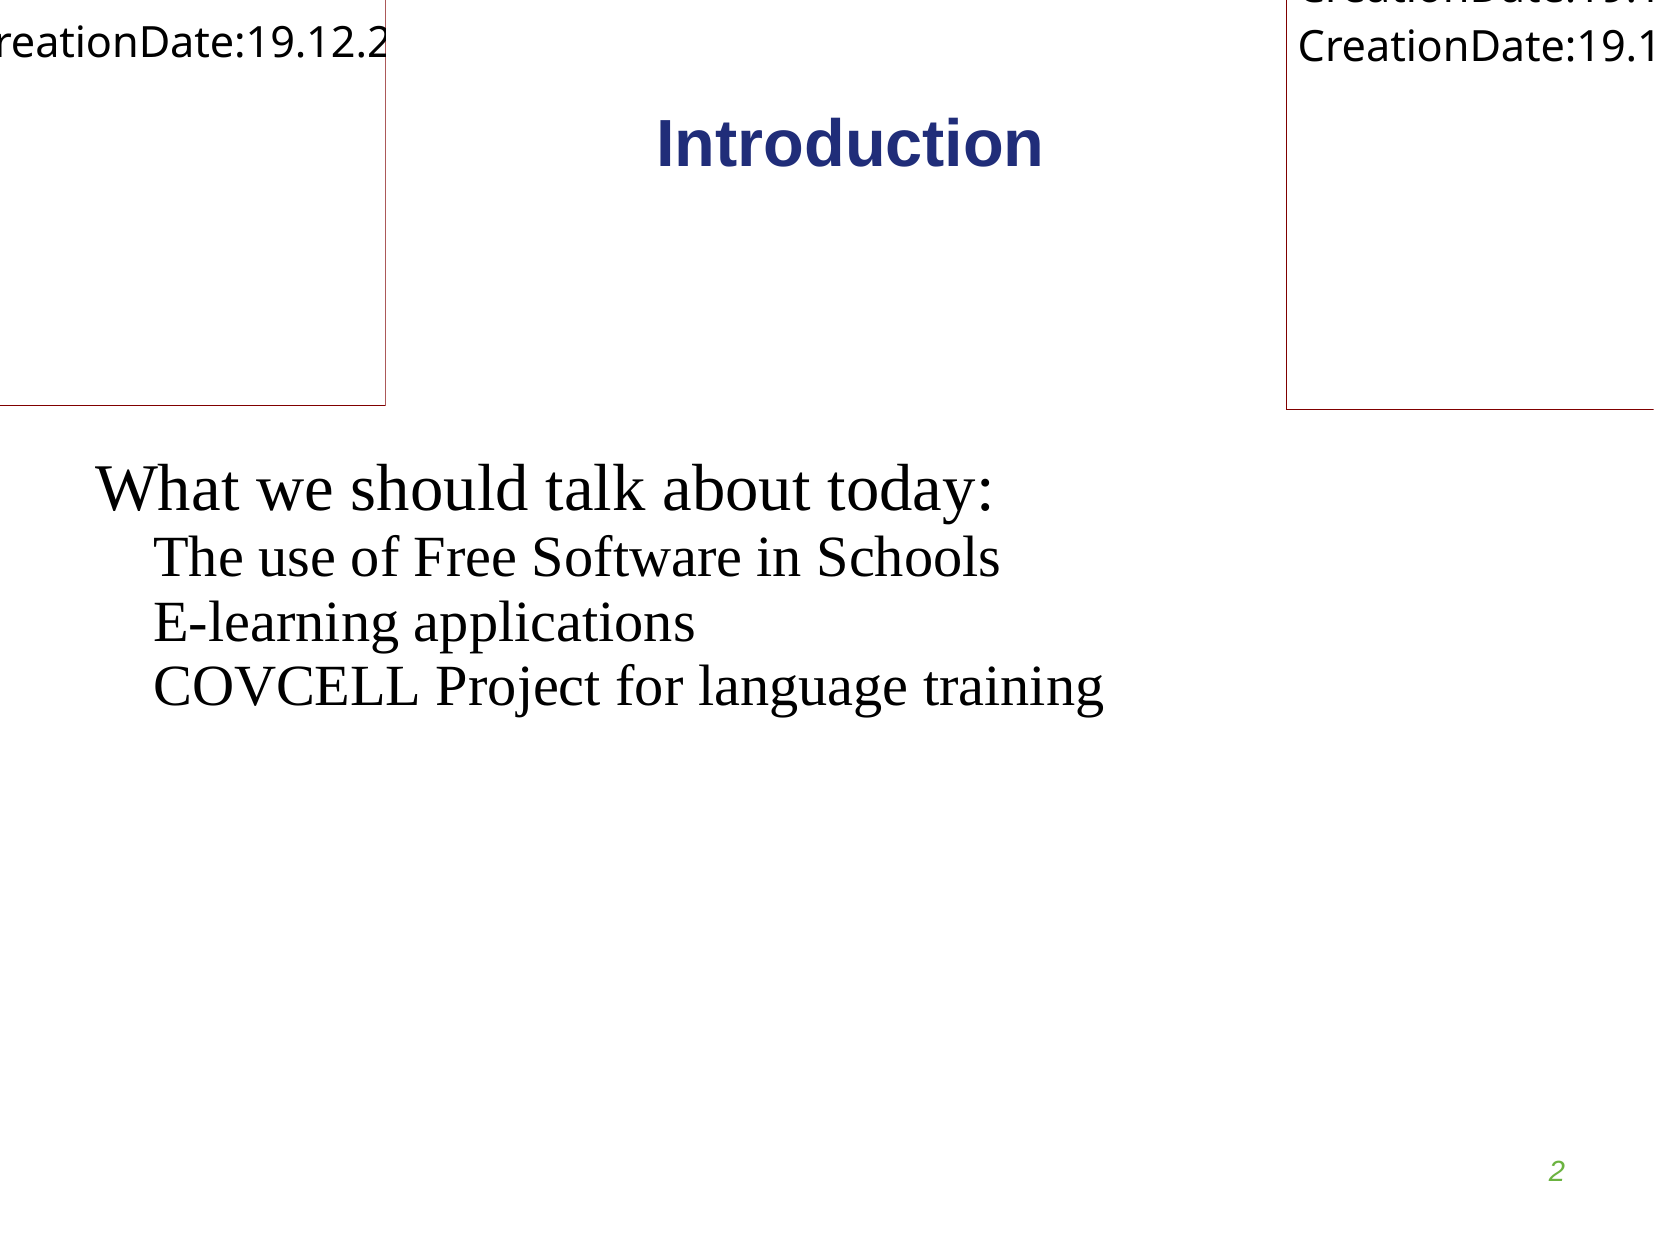

# Introduction
What we should talk about today:
The use of Free Software in Schools
E-learning applications
COVCELL Project for language training